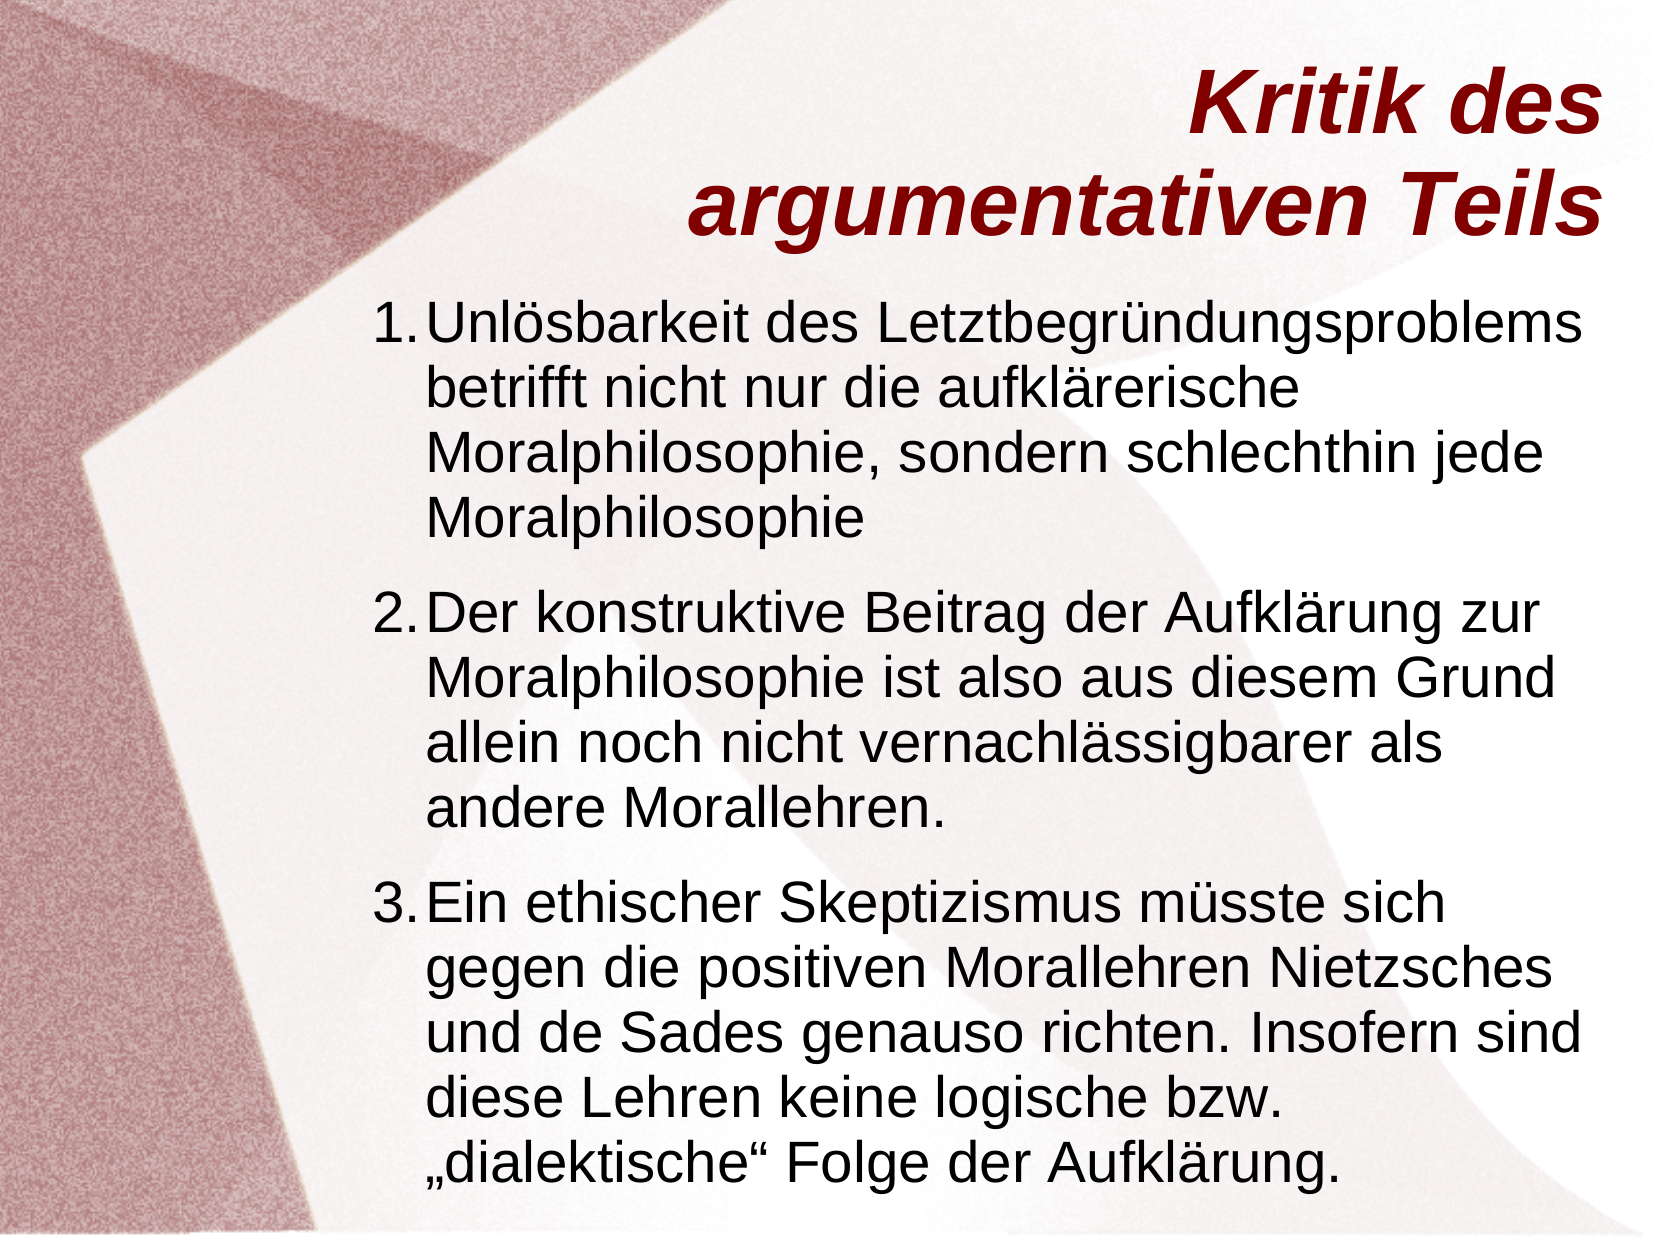

# Kritik des argumentativen Teils
Unlösbarkeit des Letztbegründungsproblems betrifft nicht nur die aufklärerische Moralphilosophie, sondern schlechthin jede Moralphilosophie
Der konstruktive Beitrag der Aufklärung zur Moralphilosophie ist also aus diesem Grund allein noch nicht vernachlässigbarer als andere Morallehren.
Ein ethischer Skeptizismus müsste sich gegen die positiven Morallehren Nietzsches und de Sades genauso richten. Insofern sind diese Lehren keine logische bzw. „dialektische“ Folge der Aufklärung.